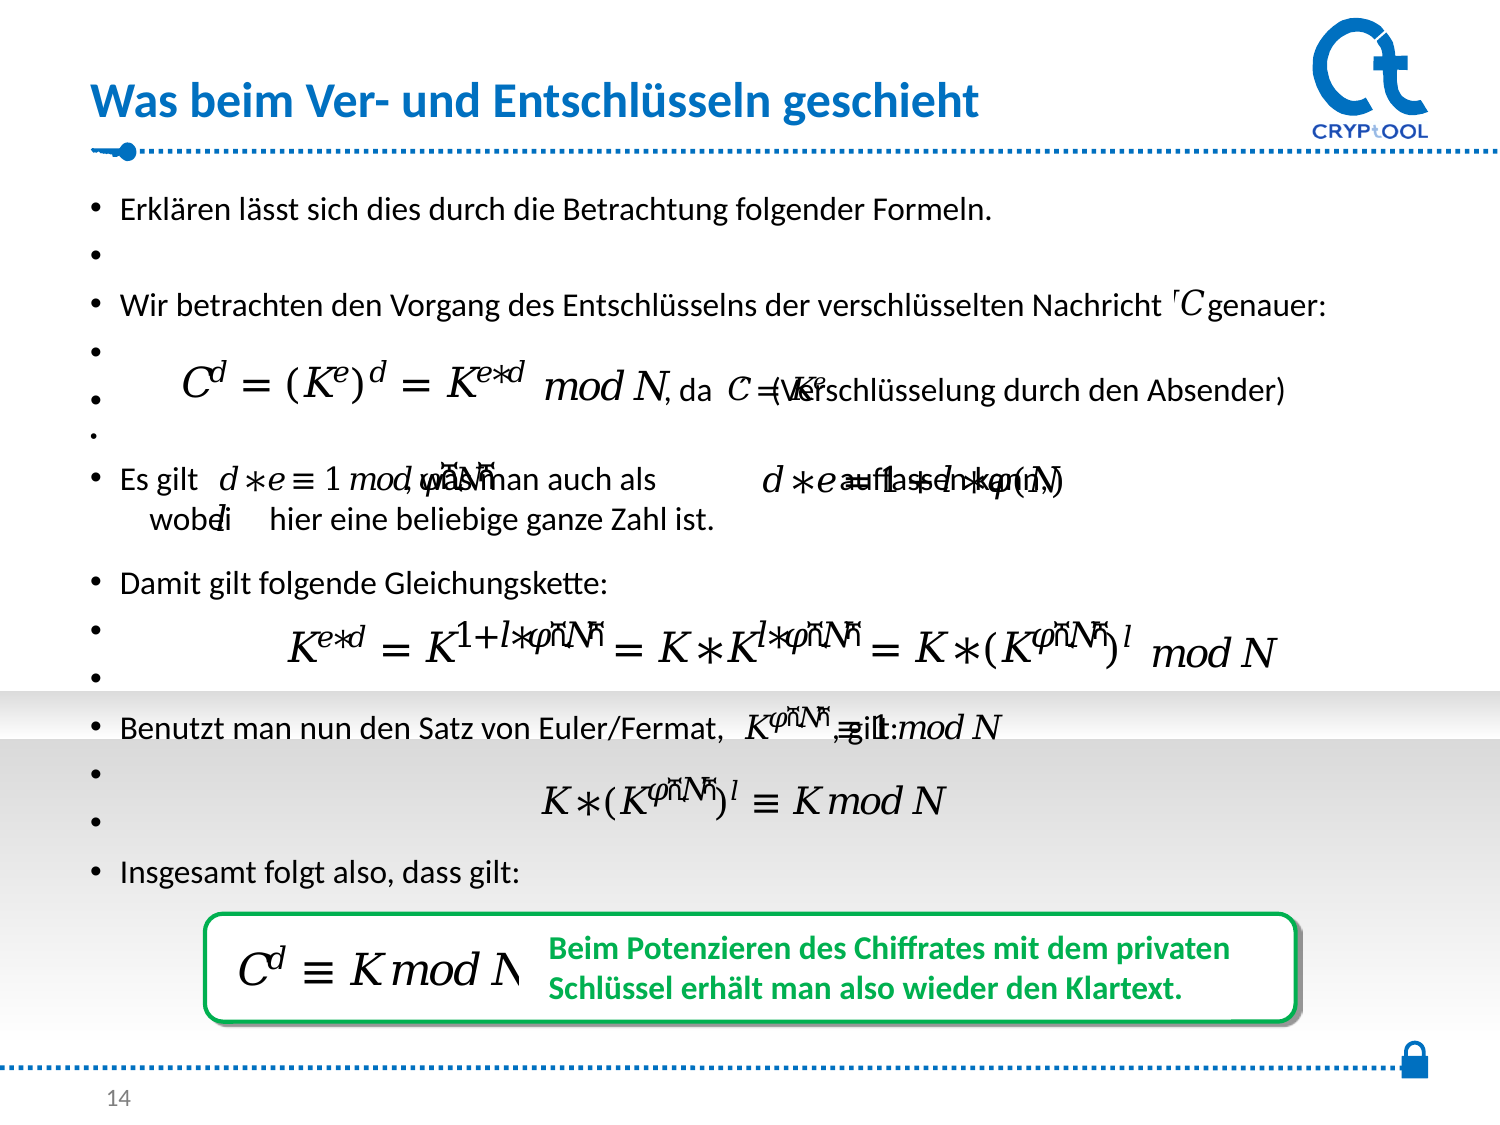

# Was beim Ver- und Entschlüsseln geschieht
Erklären lässt sich dies durch die Betrachtung folgender Formeln.
Wir betrachten den Vorgang des Entschlüsselns der verschlüsselten Nachricht genauer:
Es gilt		 , was man auch als		 auffassen kann,
wobei hier eine beliebige ganze Zahl ist.
Damit gilt folgende Gleichungskette:
Benutzt man nun den Satz von Euler/Fermat,		 , gilt:
Insgesamt folgt also, dass gilt:
, da	´ (Verschlüsselung durch den Absender)
Beim Potenzieren des Chiffrates mit dem privaten Schlüssel erhält man also wieder den Klartext.